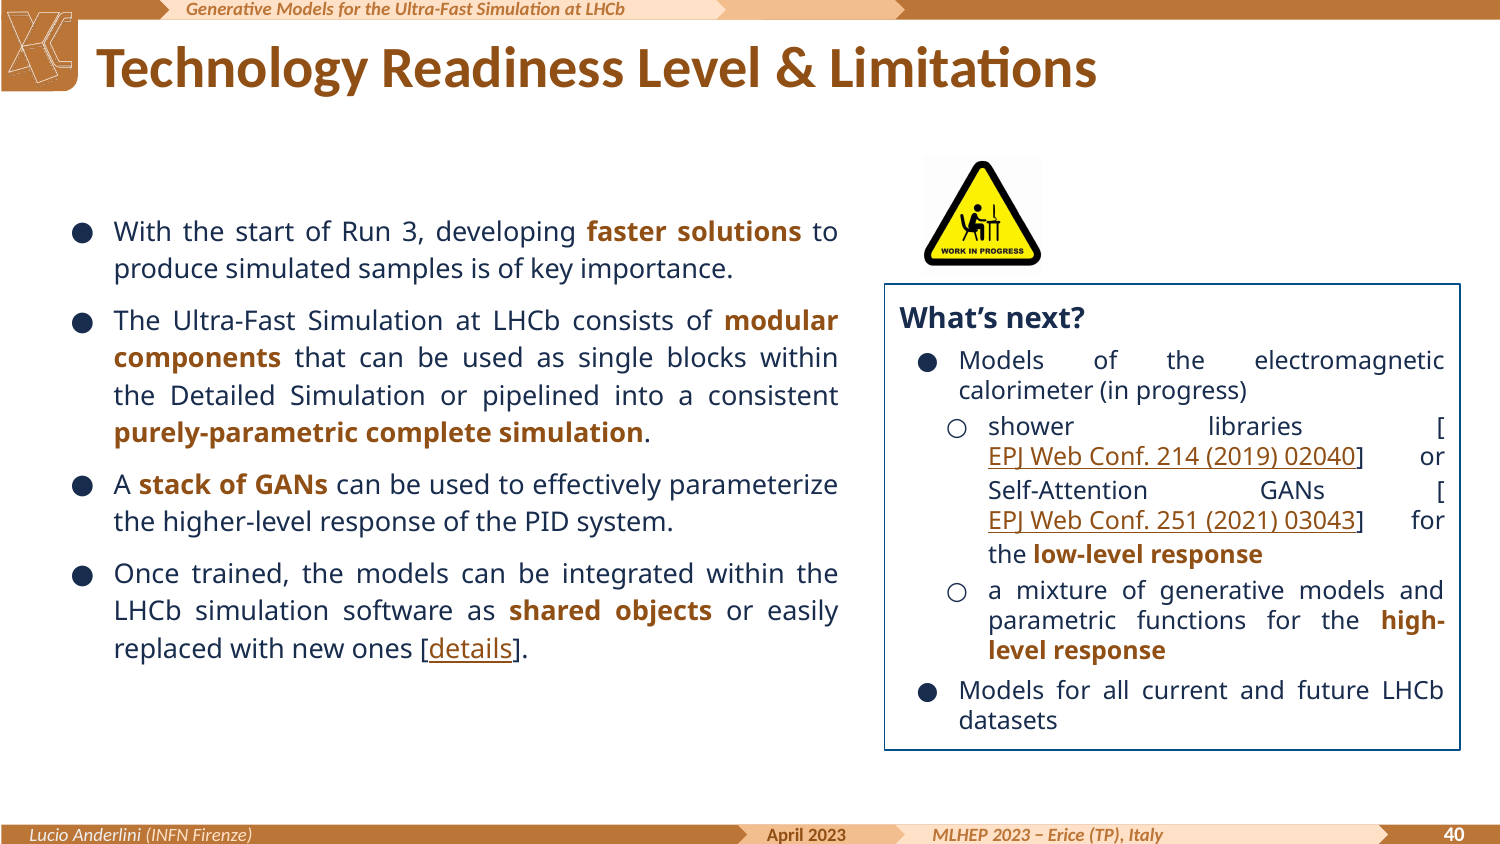

# Technology Readiness Level & Limitations
With the start of Run 3, developing faster solutions to produce simulated samples is of key importance.
The Ultra-Fast Simulation at LHCb consists of modular components that can be used as single blocks within the Detailed Simulation or pipelined into a consistent purely-parametric complete simulation.
A stack of GANs can be used to effectively parameterize the higher-level response of the PID system.
Once trained, the models can be integrated within the LHCb simulation software as shared objects or easily replaced with new ones [details].
What’s next?
Models of the electromagnetic calorimeter (in progress)
shower libraries [EPJ Web Conf. 214 (2019) 02040] or Self-Attention GANs [EPJ Web Conf. 251 (2021) 03043] for the low-level response
a mixture of generative models and parametric functions for the high-level response
Models for all current and future LHCb datasets